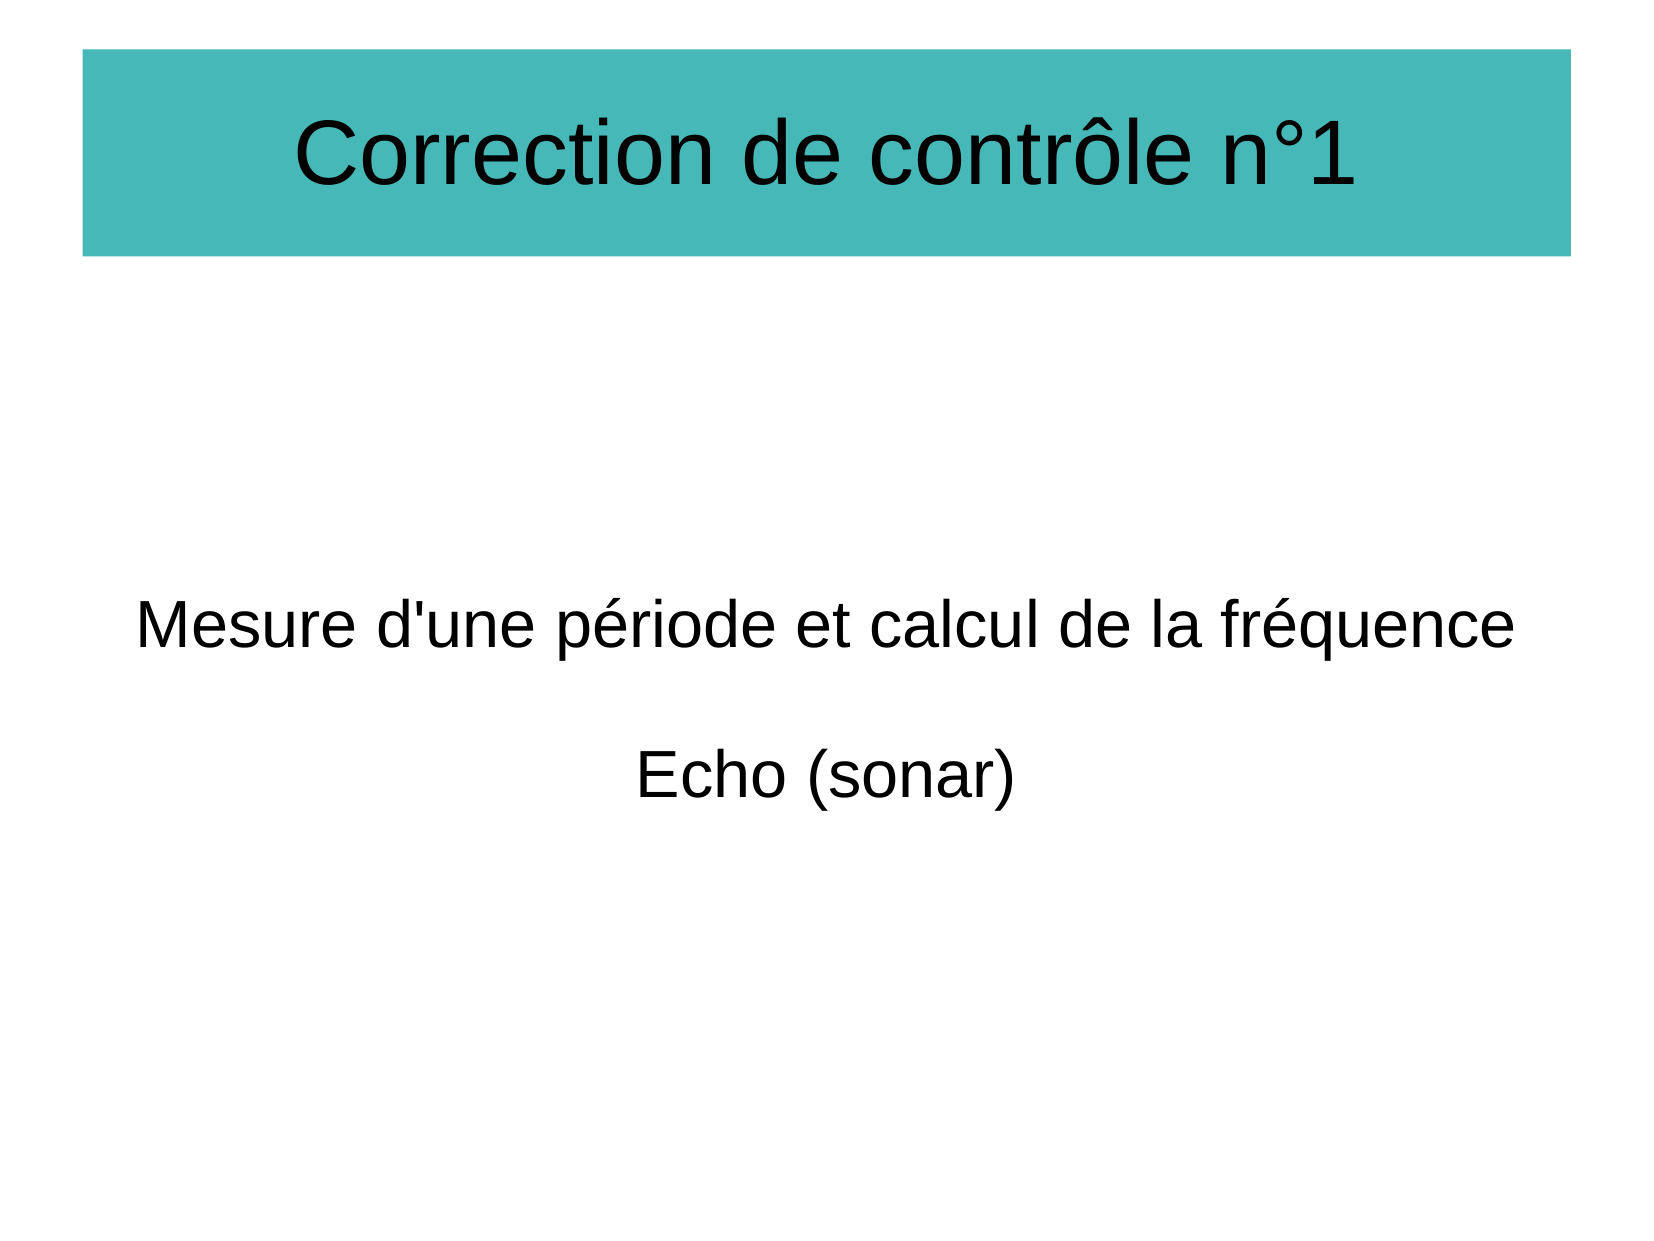

# Correction de contrôle n°1
Mesure d'une période et calcul de la fréquence
Echo (sonar)